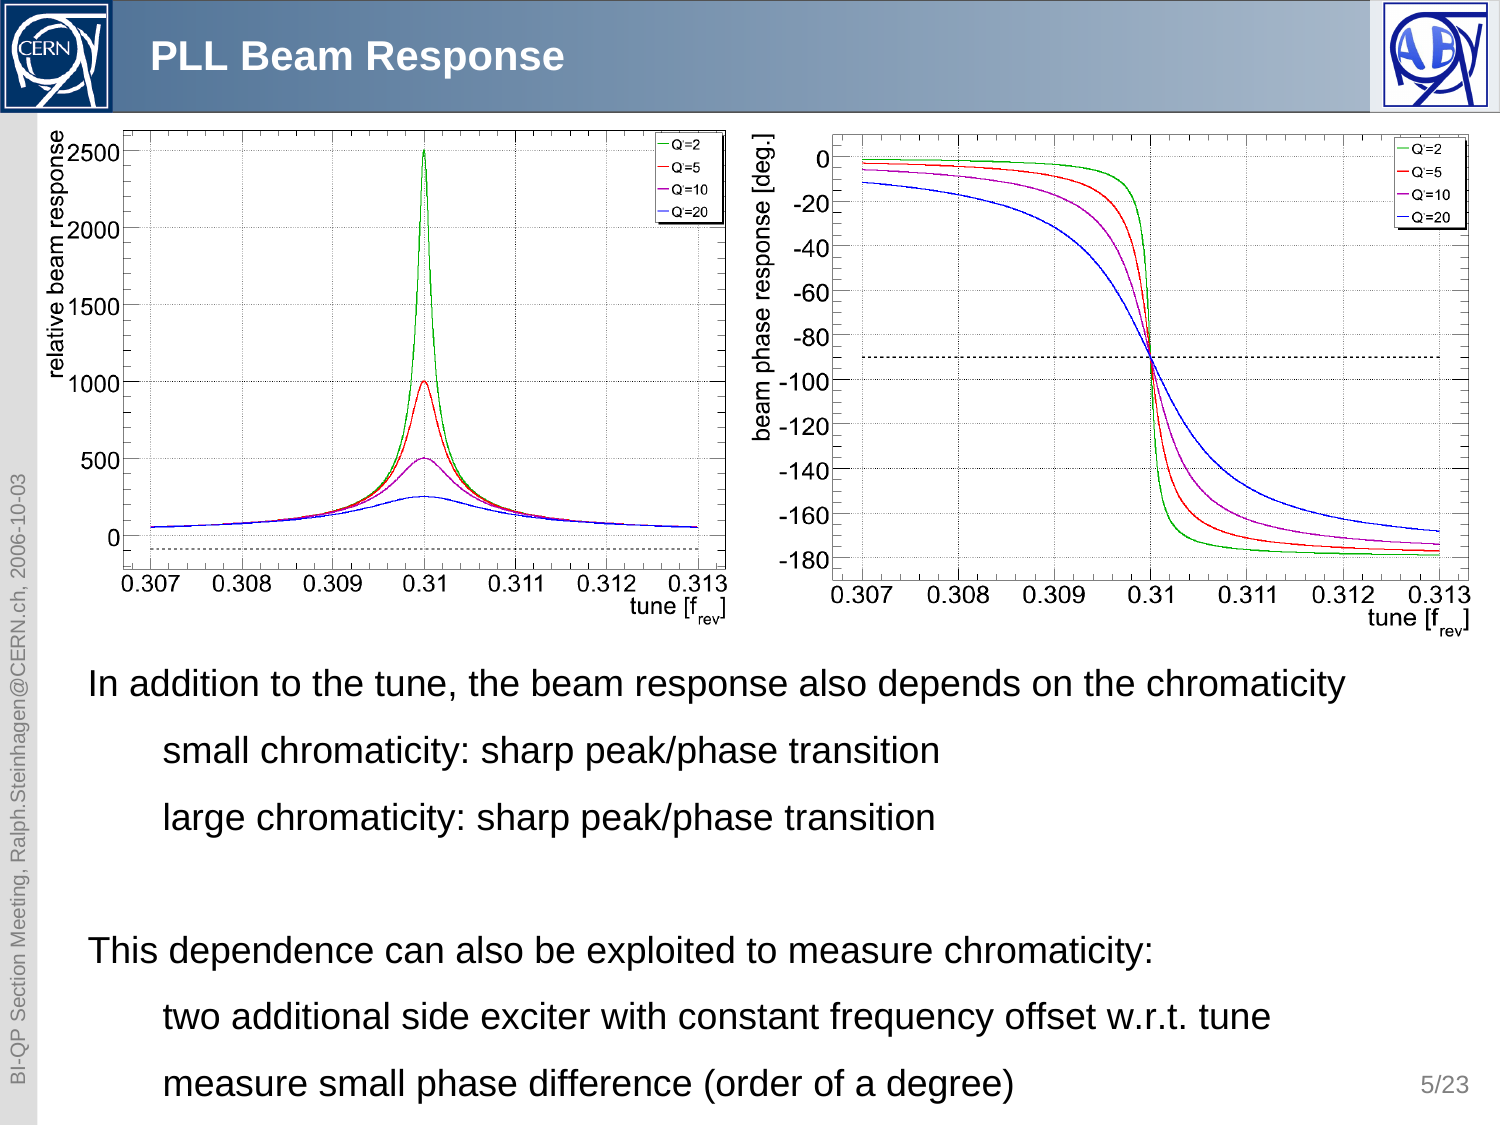

# PLL Beam Response
In addition to the tune, the beam response also depends on the chromaticity
small chromaticity: sharp peak/phase transition
large chromaticity: sharp peak/phase transition
This dependence can also be exploited to measure chromaticity:
two additional side exciter with constant frequency offset w.r.t. tune
measure small phase difference (order of a degree)